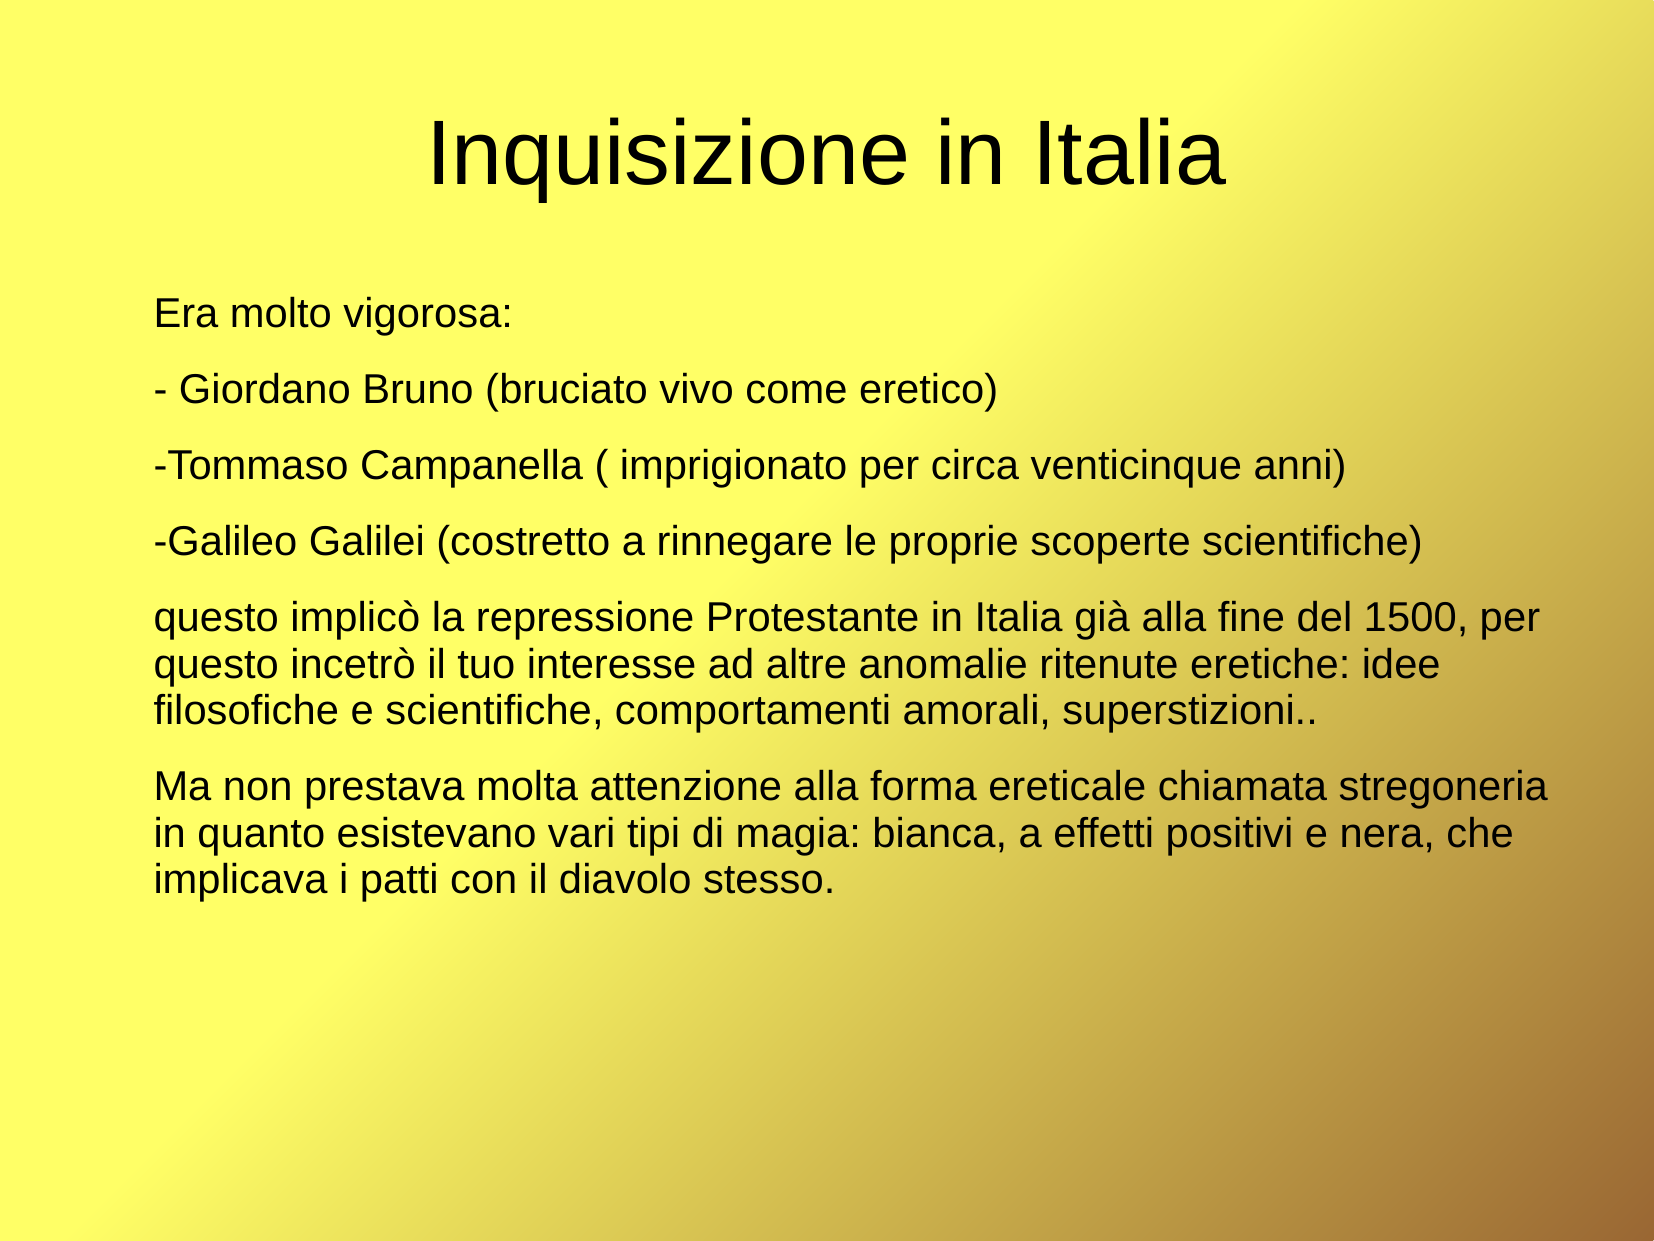

# Inquisizione in Italia
Era molto vigorosa:
- Giordano Bruno (bruciato vivo come eretico)
-Tommaso Campanella ( imprigionato per circa venticinque anni)
-Galileo Galilei (costretto a rinnegare le proprie scoperte scientifiche)
questo implicò la repressione Protestante in Italia già alla fine del 1500, per questo incetrò il tuo interesse ad altre anomalie ritenute eretiche: idee filosofiche e scientifiche, comportamenti amorali, superstizioni..
Ma non prestava molta attenzione alla forma ereticale chiamata stregoneria in quanto esistevano vari tipi di magia: bianca, a effetti positivi e nera, che implicava i patti con il diavolo stesso.